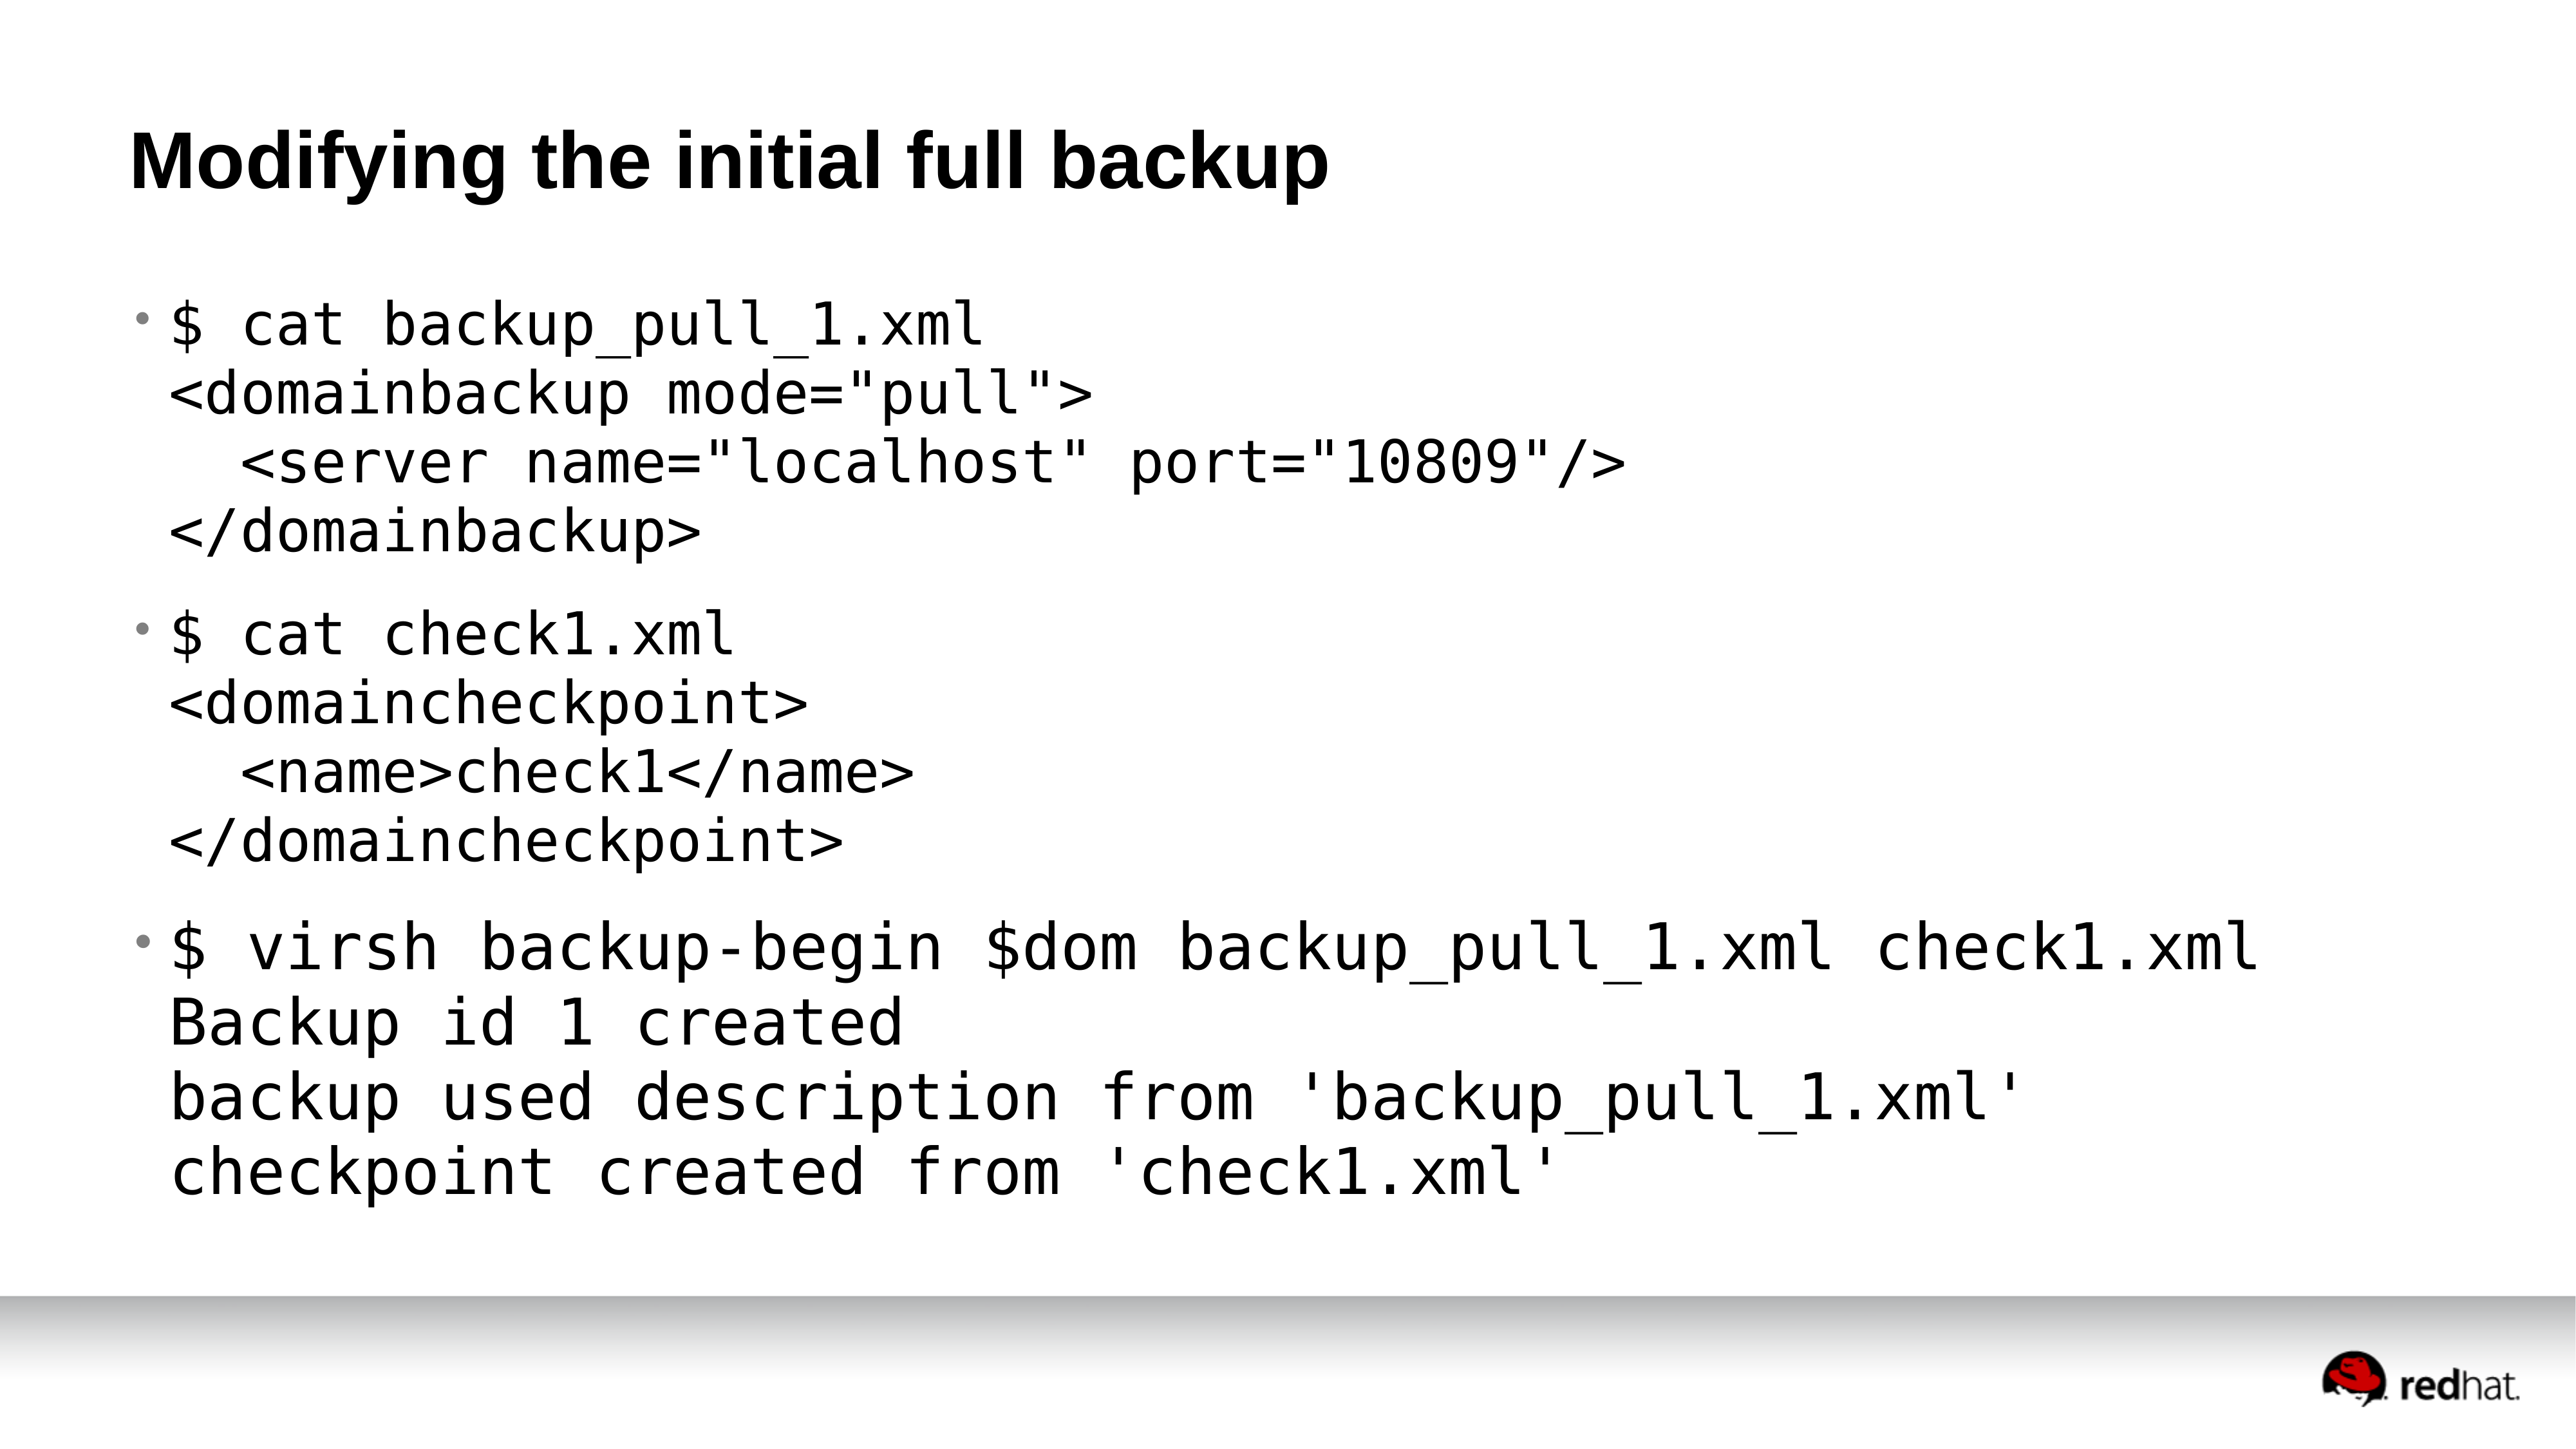

# Modifying the initial full backup
$ cat backup_pull_1.xml
<domainbackup mode="pull">
 <server name="localhost" port="10809"/>
</domainbackup>
$ cat check1.xml
<domaincheckpoint>
 <name>check1</name>
</domaincheckpoint>
$ virsh backup-begin $dom backup_pull_1.xml check1.xml
Backup id 1 created
backup used description from 'backup_pull_1.xml'
checkpoint created from 'check1.xml'